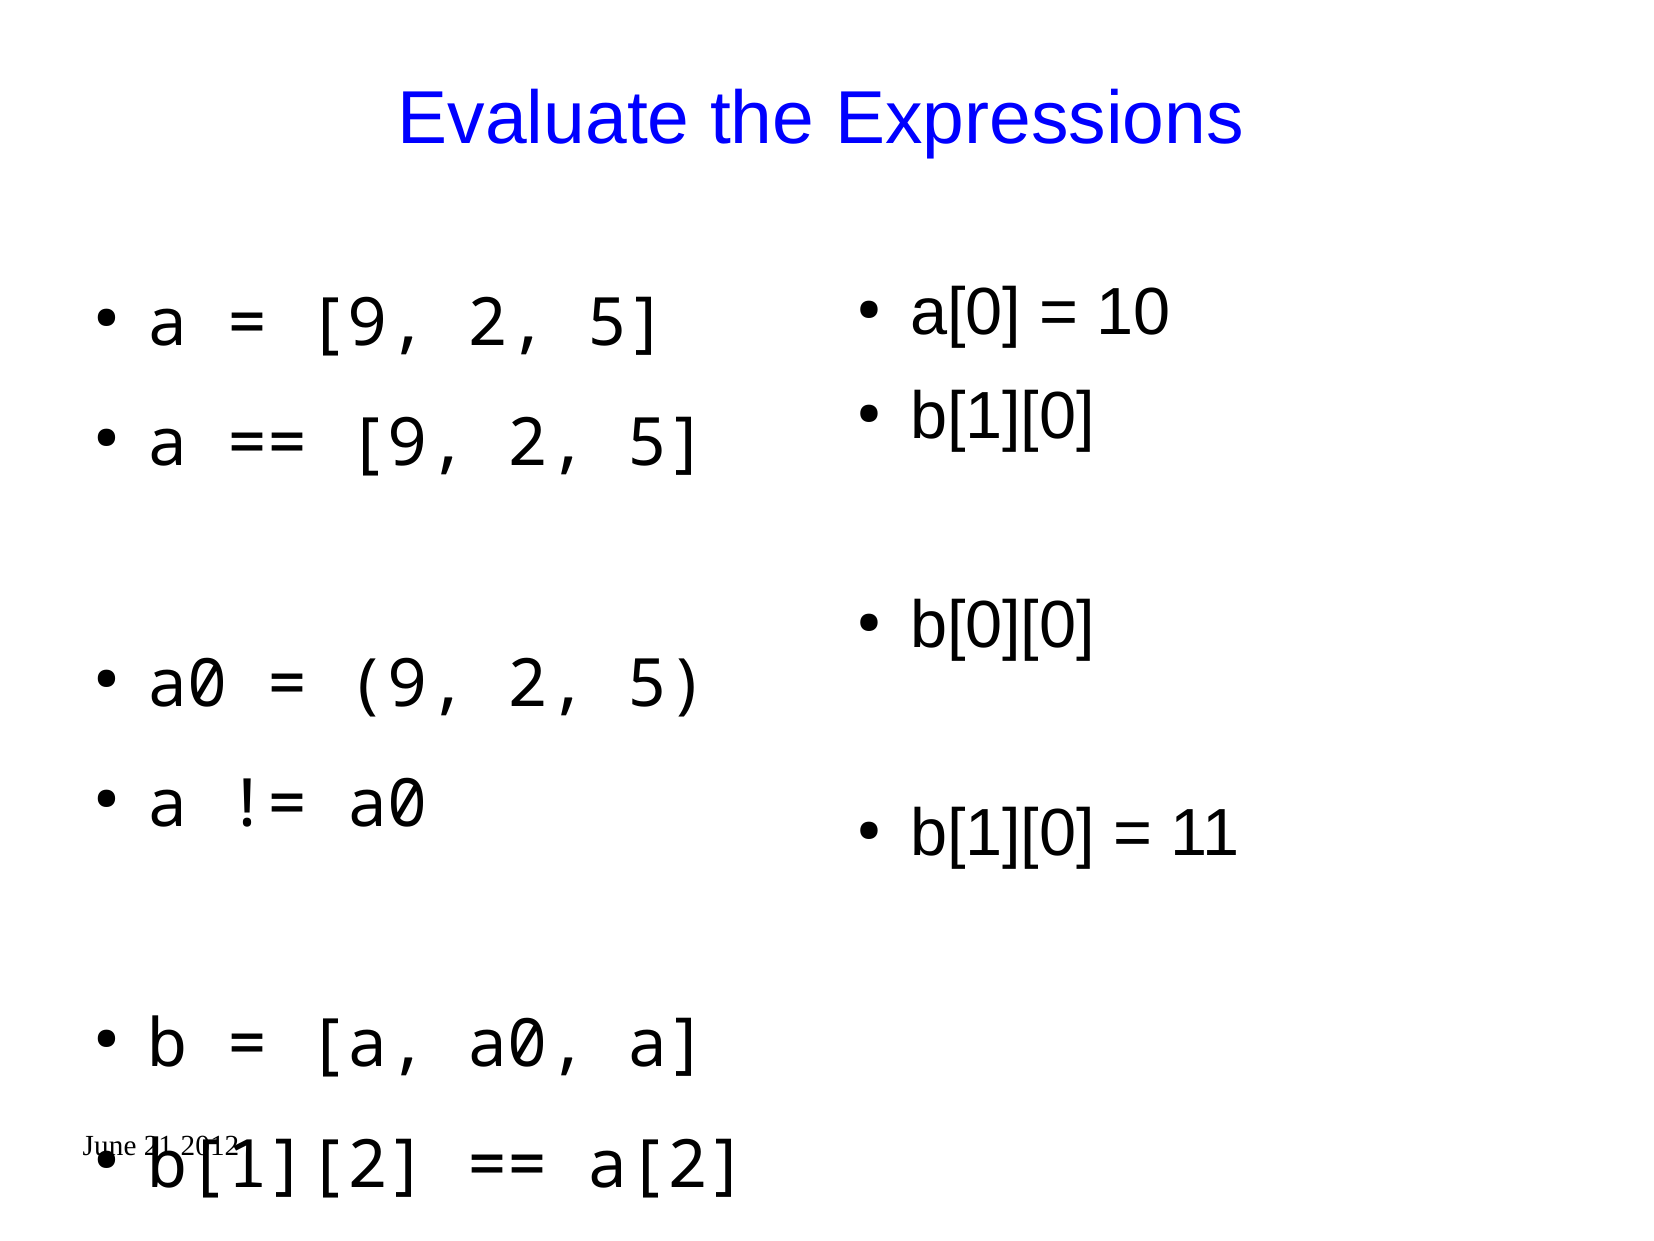

# Evaluate the Expressions
a = [9, 2, 5]
a == [9, 2, 5]
a0 = (9, 2, 5)
a != a0
b = [a, a0, a]
b[1][2] == a[2]
a[0] = 10
b[1][0]
b[0][0]
b[1][0] = 11
June 21 2012